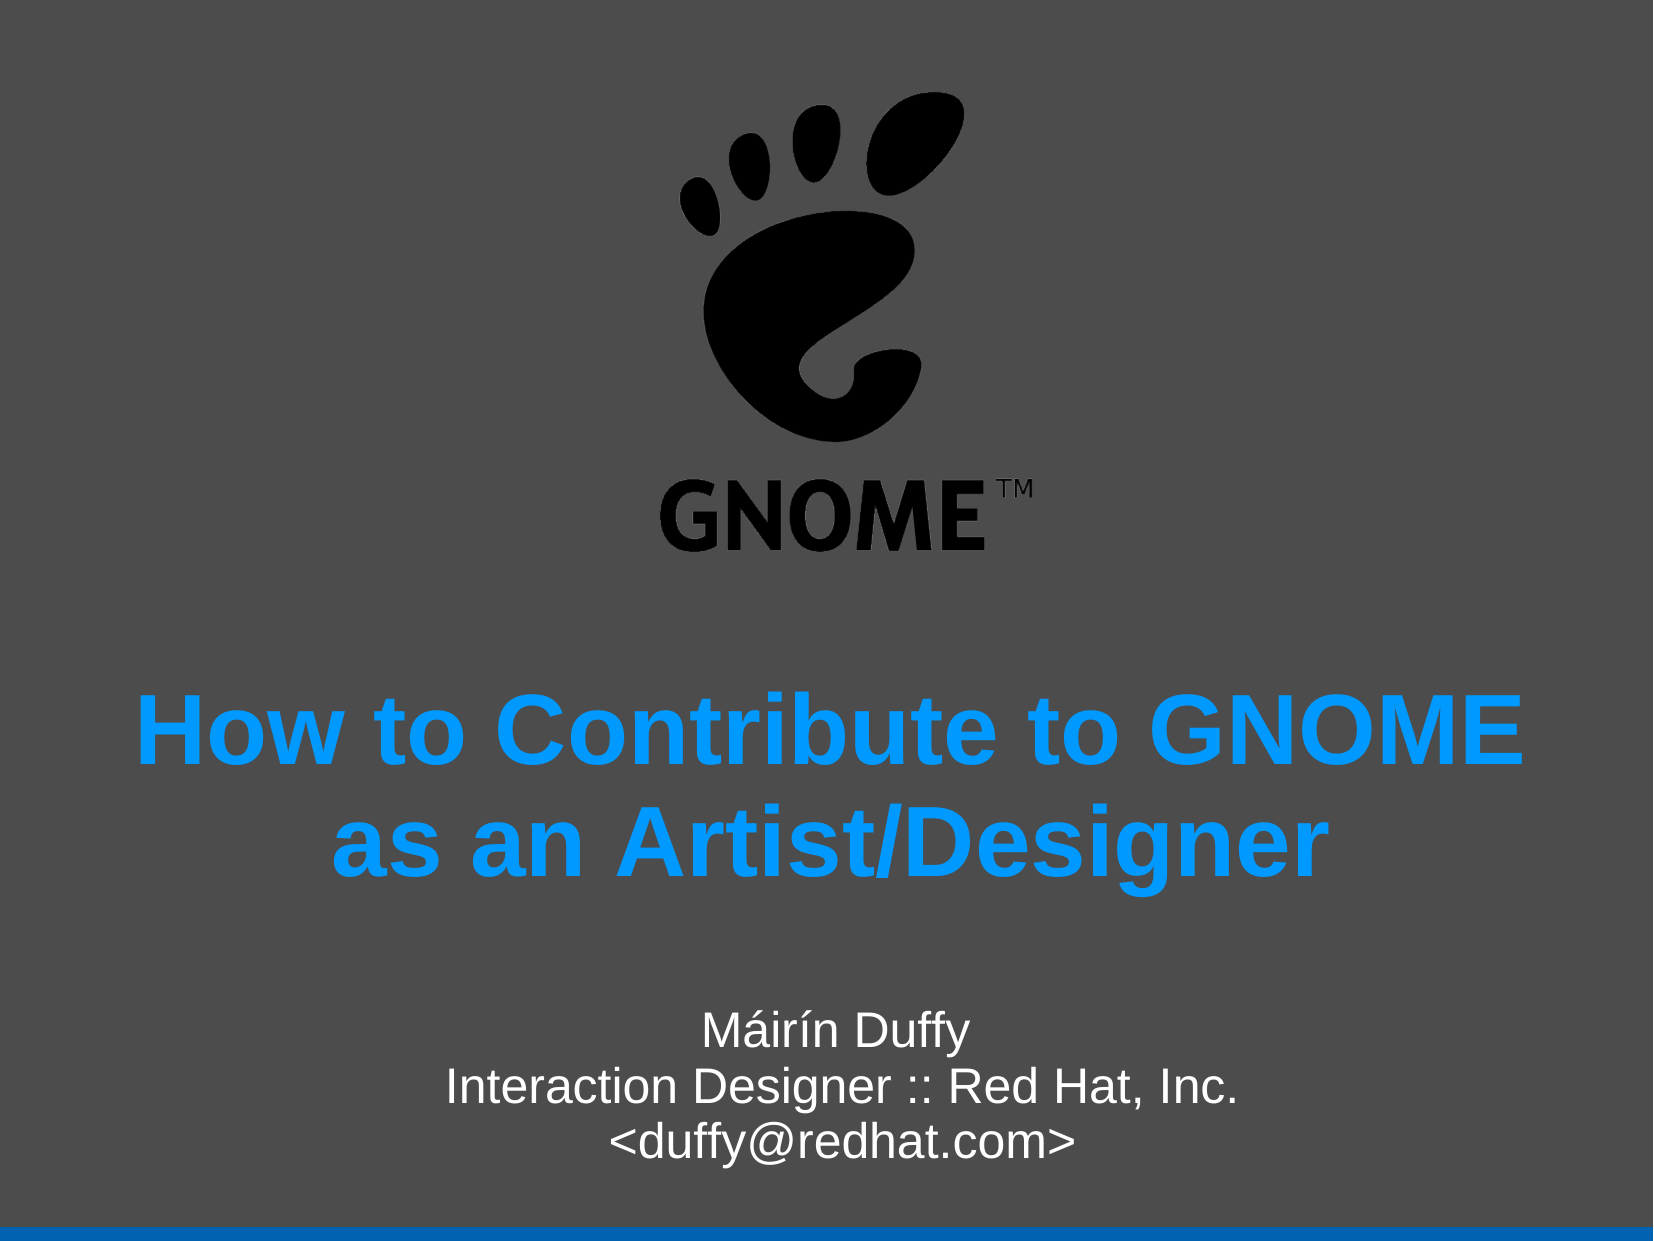

# How to Contribute to GNOME as an Artist/Designer
Máirín Duffy
Interaction Designer :: Red Hat, Inc.
<duffy@redhat.com>